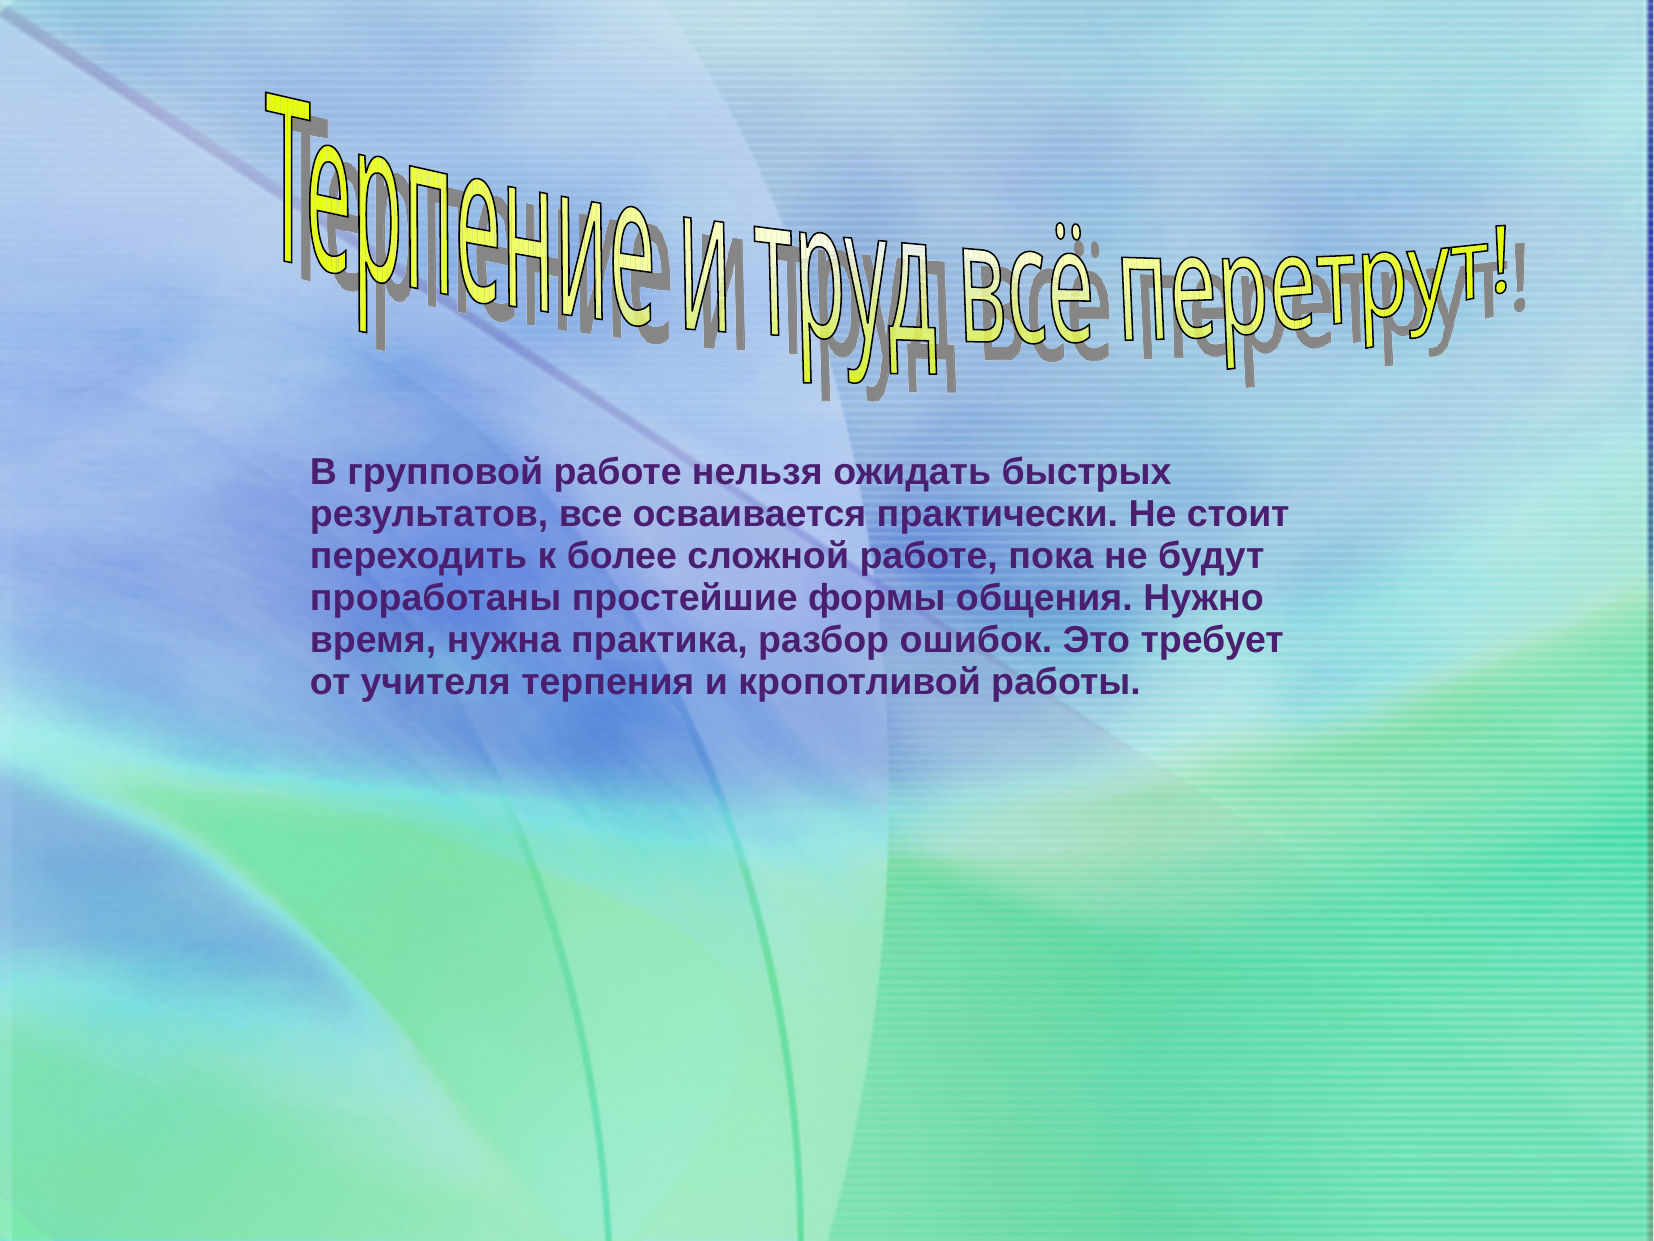

Терпение и труд всё перетрут!
В групповой работе нельзя ожидать быстрых результатов, все осваивается практически. Не стоит переходить к более сложной работе, пока не будут проработаны простейшие формы общения. Нужно время, нужна практика, разбор ошибок. Это требует от учителя терпения и кропотливой работы.